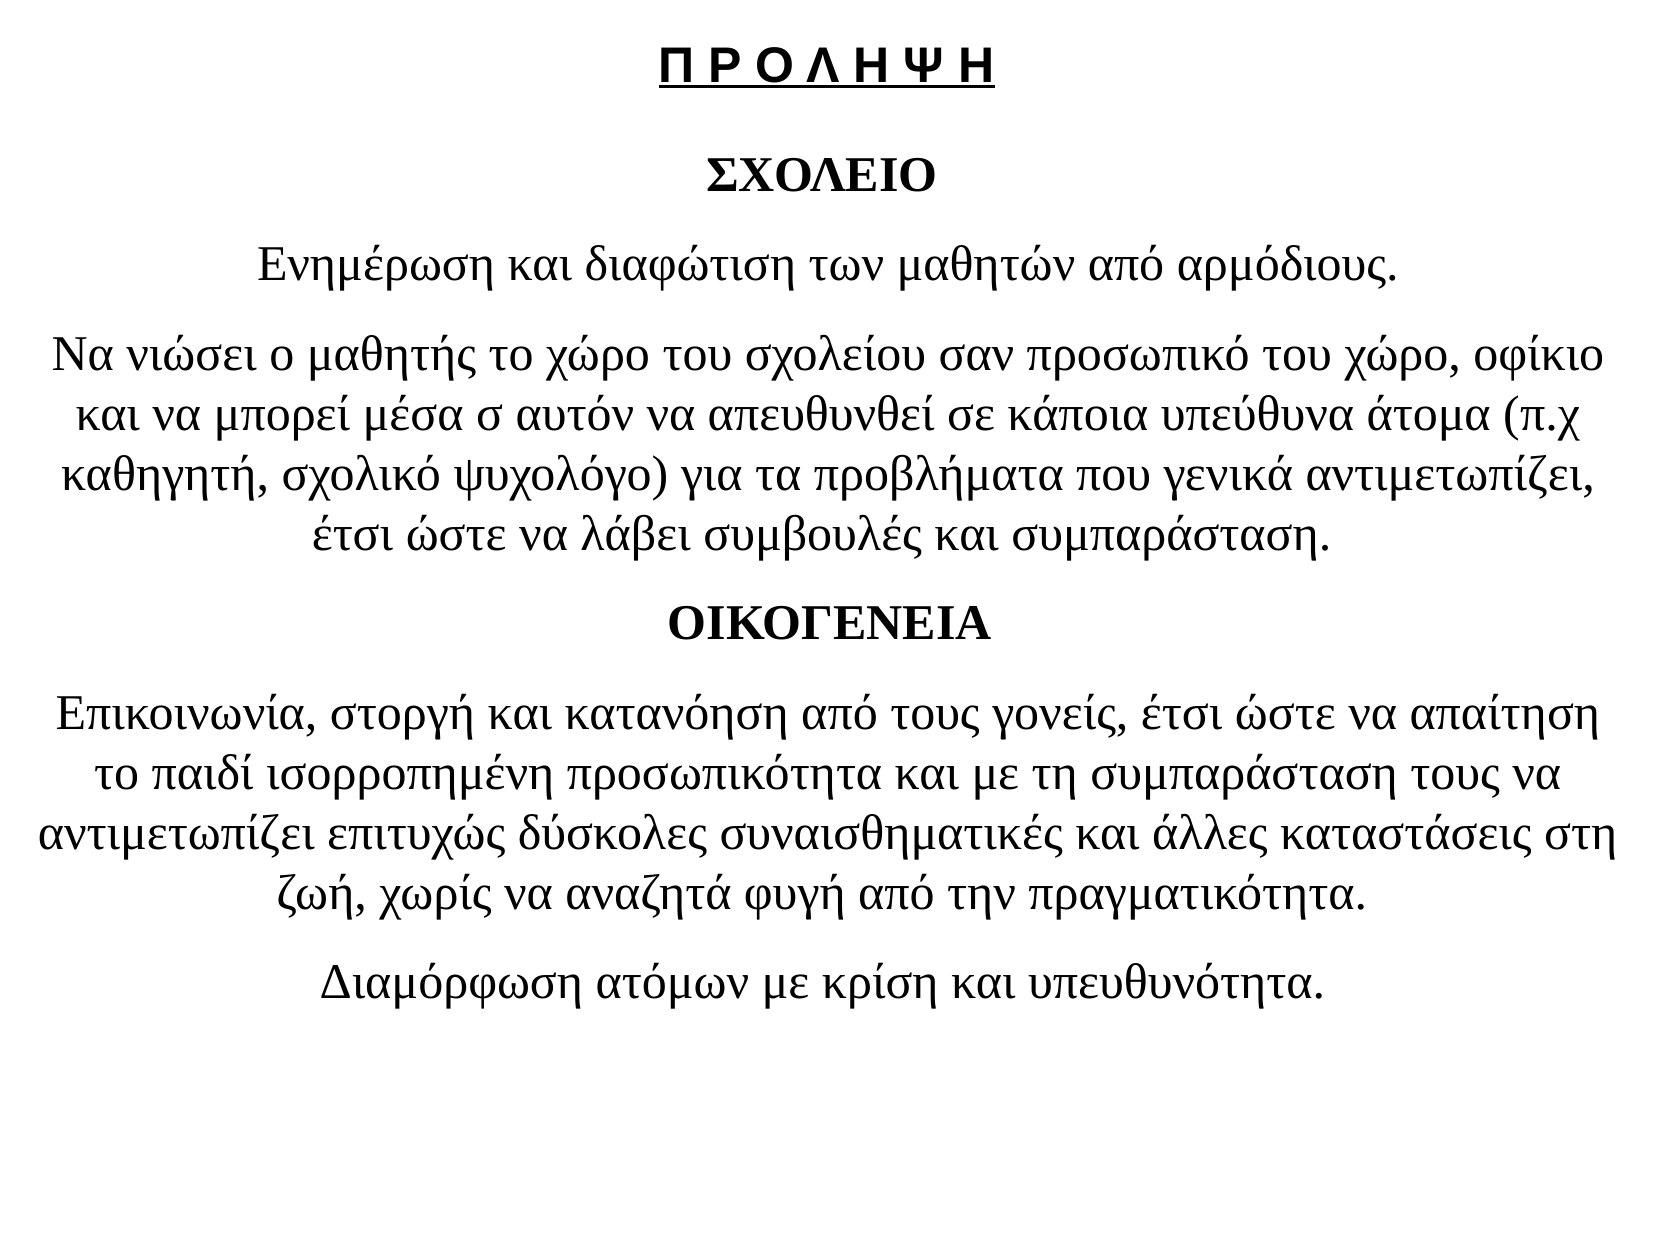

# Π Ρ Ο Λ Η Ψ Η
ΣΧΟΛΕΙΟ
 Ενημέρωση και διαφώτιση των μαθητών από αρμόδιους.
Να νιώσει ο μαθητής το χώρο του σχολείου σαν προσωπικό του χώρο, οφίκιο και να μπορεί μέσα σ αυτόν να απευθυνθεί σε κάποια υπεύθυνα άτομα (π.χ καθηγητή, σχολικό ψυχολόγο) για τα προβλήματα που γενικά αντιμετωπίζει, έτσι ώστε να λάβει συμβουλές και συμπαράσταση.
 ΟΙΚΟΓΕΝΕΙΑ
Επικοινωνία, στοργή και κατανόηση από τους γονείς, έτσι ώστε να απαίτηση το παιδί ισορροπημένη προσωπικότητα και με τη συμπαράσταση τους να αντιμετωπίζει επιτυχώς δύσκολες συναισθηματικές και άλλες καταστάσεις στη ζωή, χωρίς να αναζητά φυγή από την πραγματικότητα.
Διαμόρφωση ατόμων με κρίση και υπευθυνότητα.